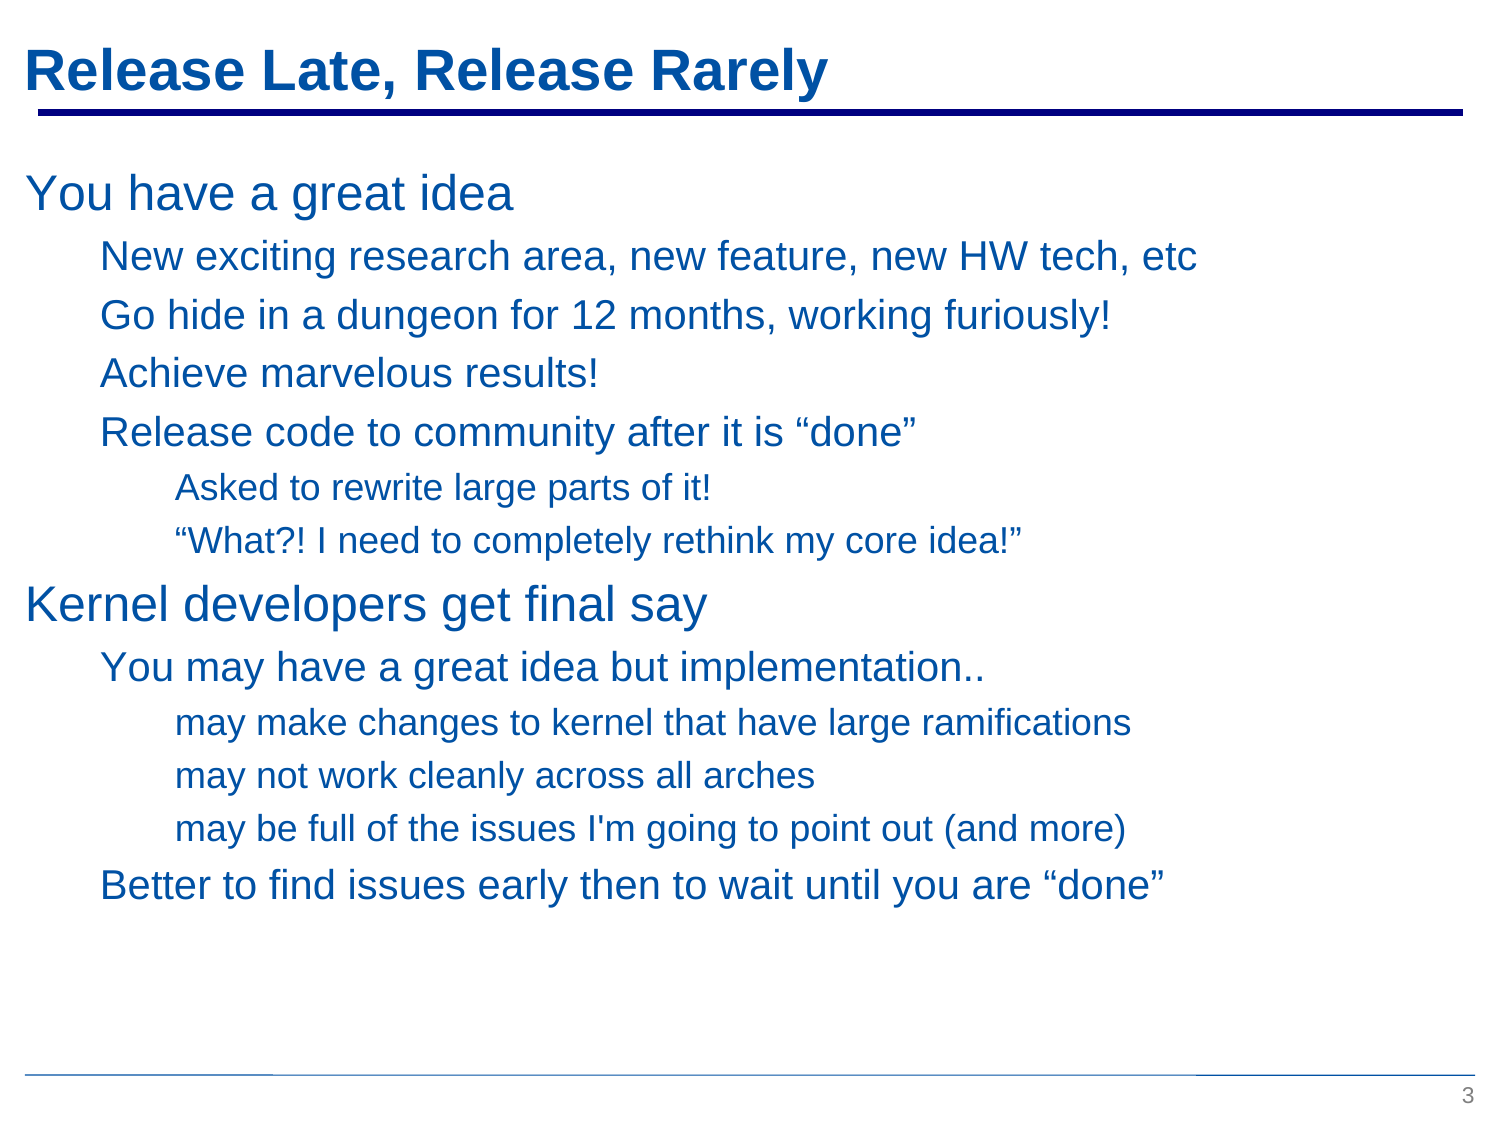

# Release Late, Release Rarely
You have a great idea
New exciting research area, new feature, new HW tech, etc
Go hide in a dungeon for 12 months, working furiously!
Achieve marvelous results!
Release code to community after it is “done”
Asked to rewrite large parts of it!
“What?! I need to completely rethink my core idea!”
Kernel developers get final say
You may have a great idea but implementation..
may make changes to kernel that have large ramifications
may not work cleanly across all arches
may be full of the issues I'm going to point out (and more)
Better to find issues early then to wait until you are “done”
3